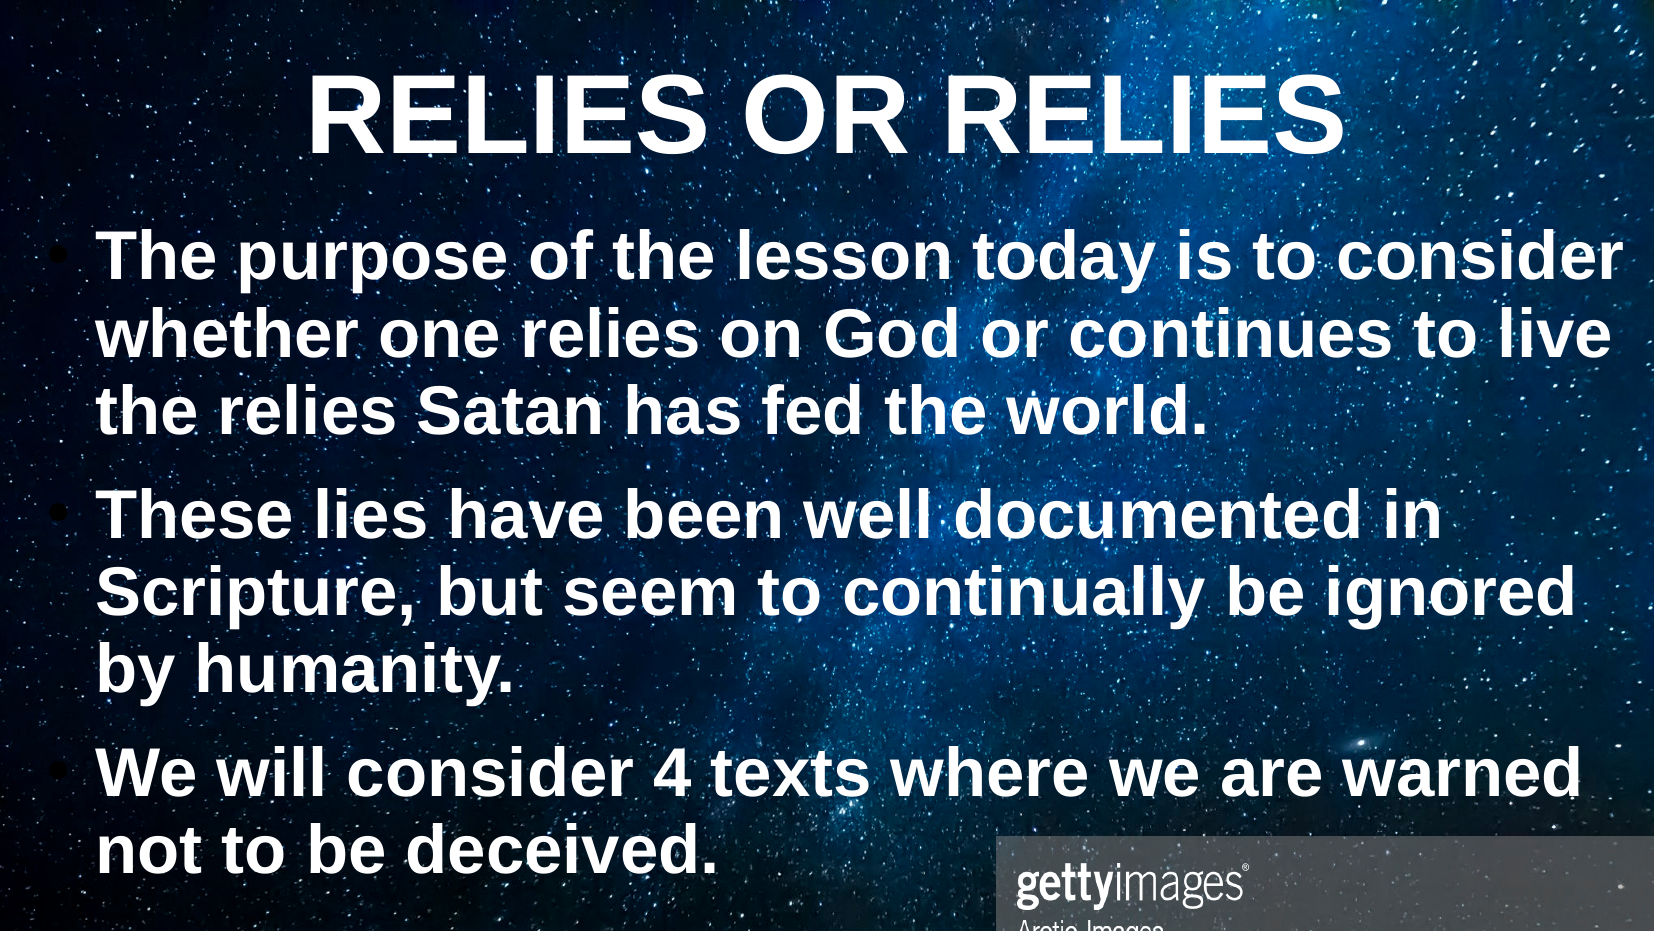

# RELIES OR RELIES
The purpose of the lesson today is to consider whether one relies on God or continues to live the relies Satan has fed the world.
These lies have been well documented in Scripture, but seem to continually be ignored by humanity.
We will consider 4 texts where we are warned not to be deceived.